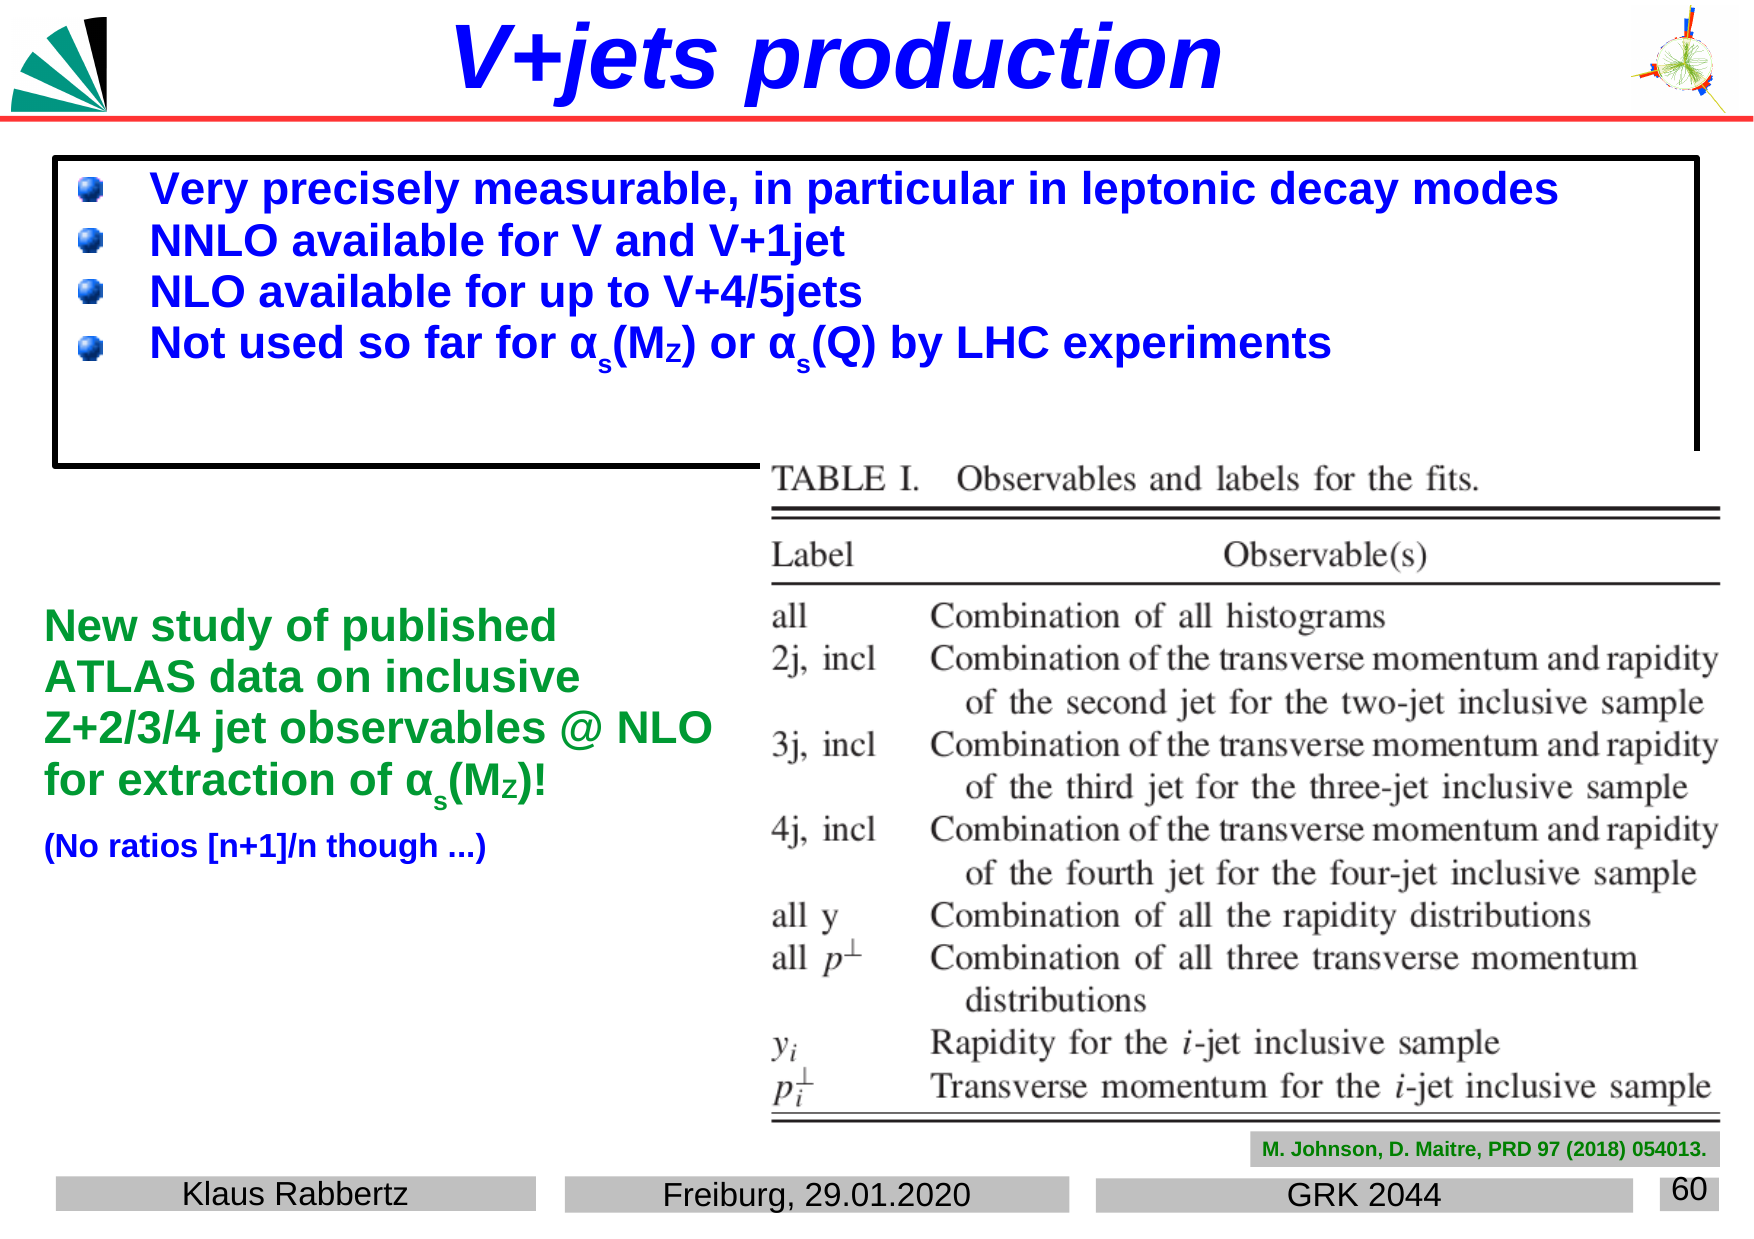

# V+jets production
Very precisely measurable, in particular in leptonic decay modes
NNLO available for V and V+1jet
NLO available for up to V+4/5jets
Not used so far for αs(MZ) or αs(Q) by LHC experiments
New study of published ATLAS data on inclusive Z+2/3/4 jet observables @ NLO
for extraction of αs(MZ)!
(No ratios [n+1]/n though ...)
M. Johnson, D. Maitre, PRD 97 (2018) 054013.